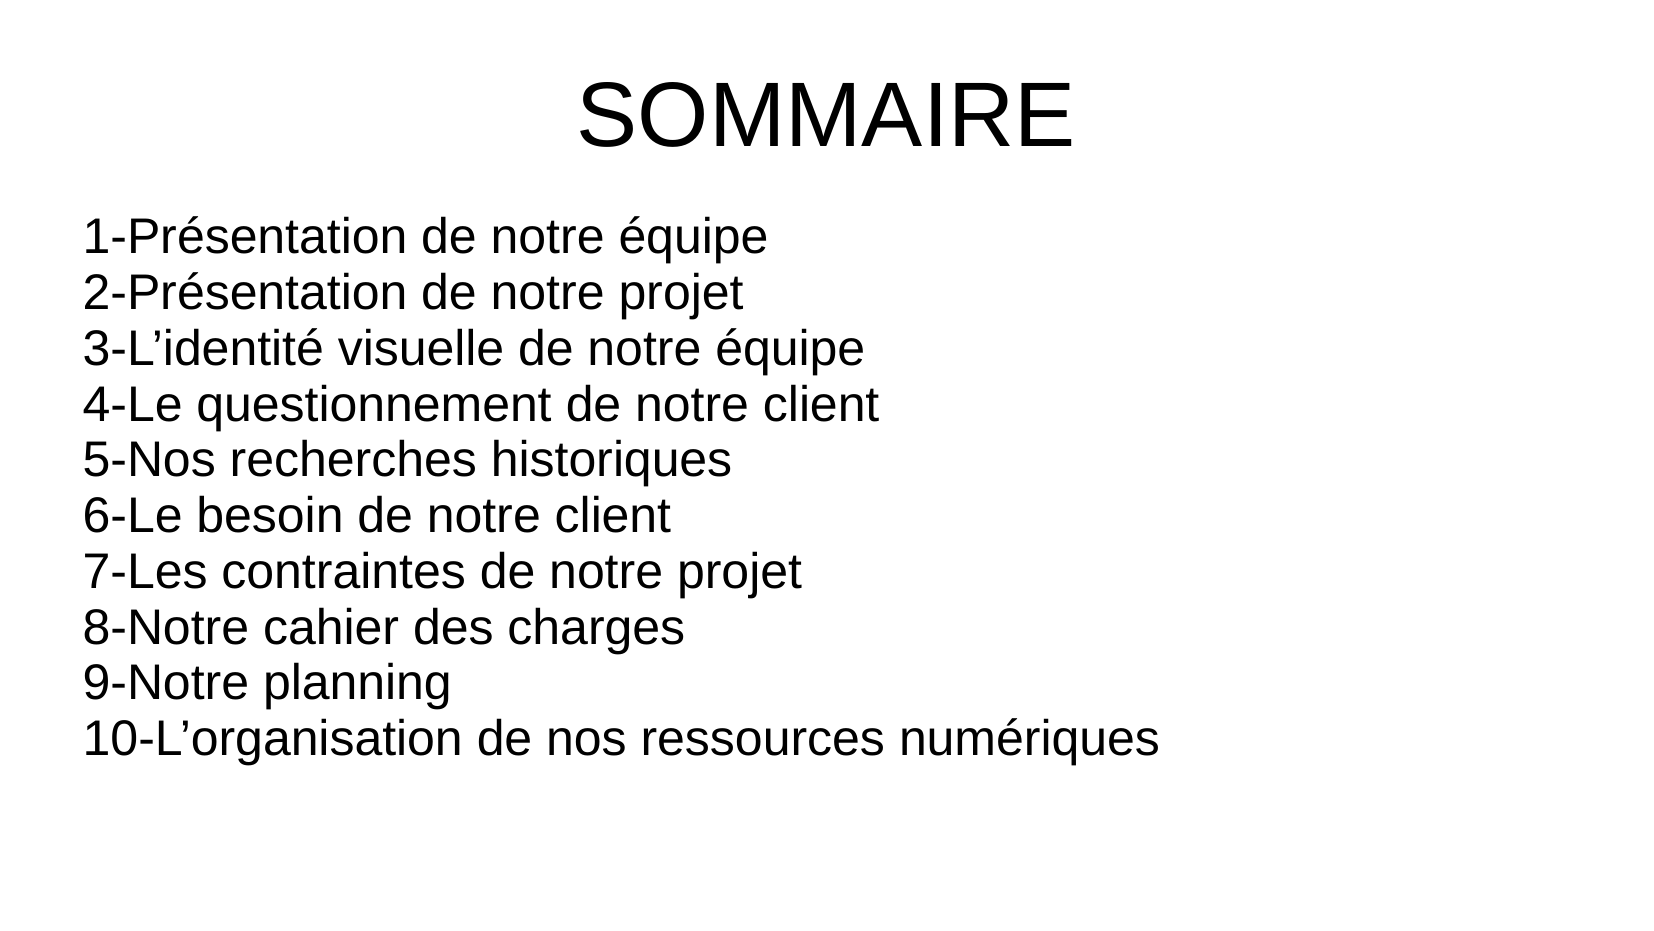

# SOMMAIRE
Présentation de notre équipe
Présentation de notre projet
L’identité visuelle de notre équipe
Le questionnement de notre client
Nos recherches historiques
Le besoin de notre client
Les contraintes de notre projet
Notre cahier des charges
Notre planning
L’organisation de nos ressources numériques